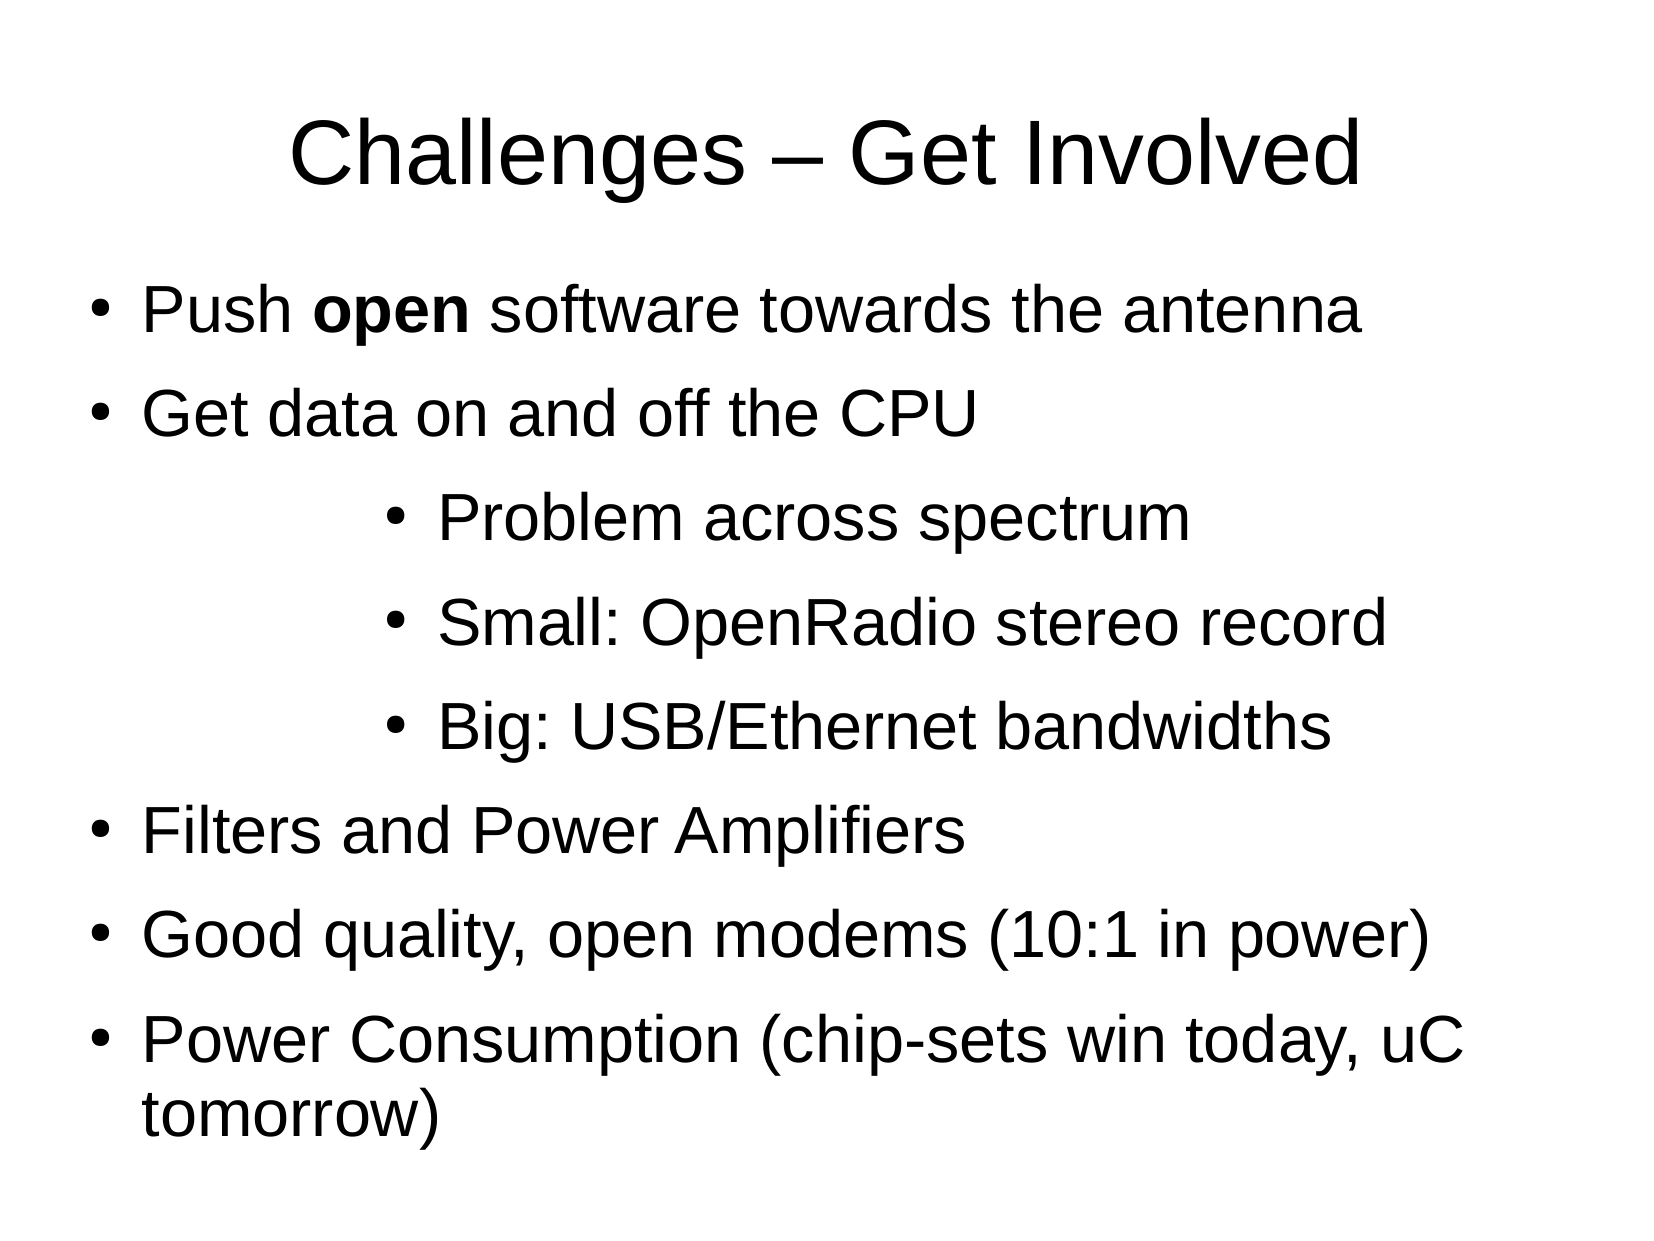

# Challenges – Get Involved
Push open software towards the antenna
Get data on and off the CPU
Problem across spectrum
Small: OpenRadio stereo record
Big: USB/Ethernet bandwidths
Filters and Power Amplifiers
Good quality, open modems (10:1 in power)
Power Consumption (chip-sets win today, uC tomorrow)